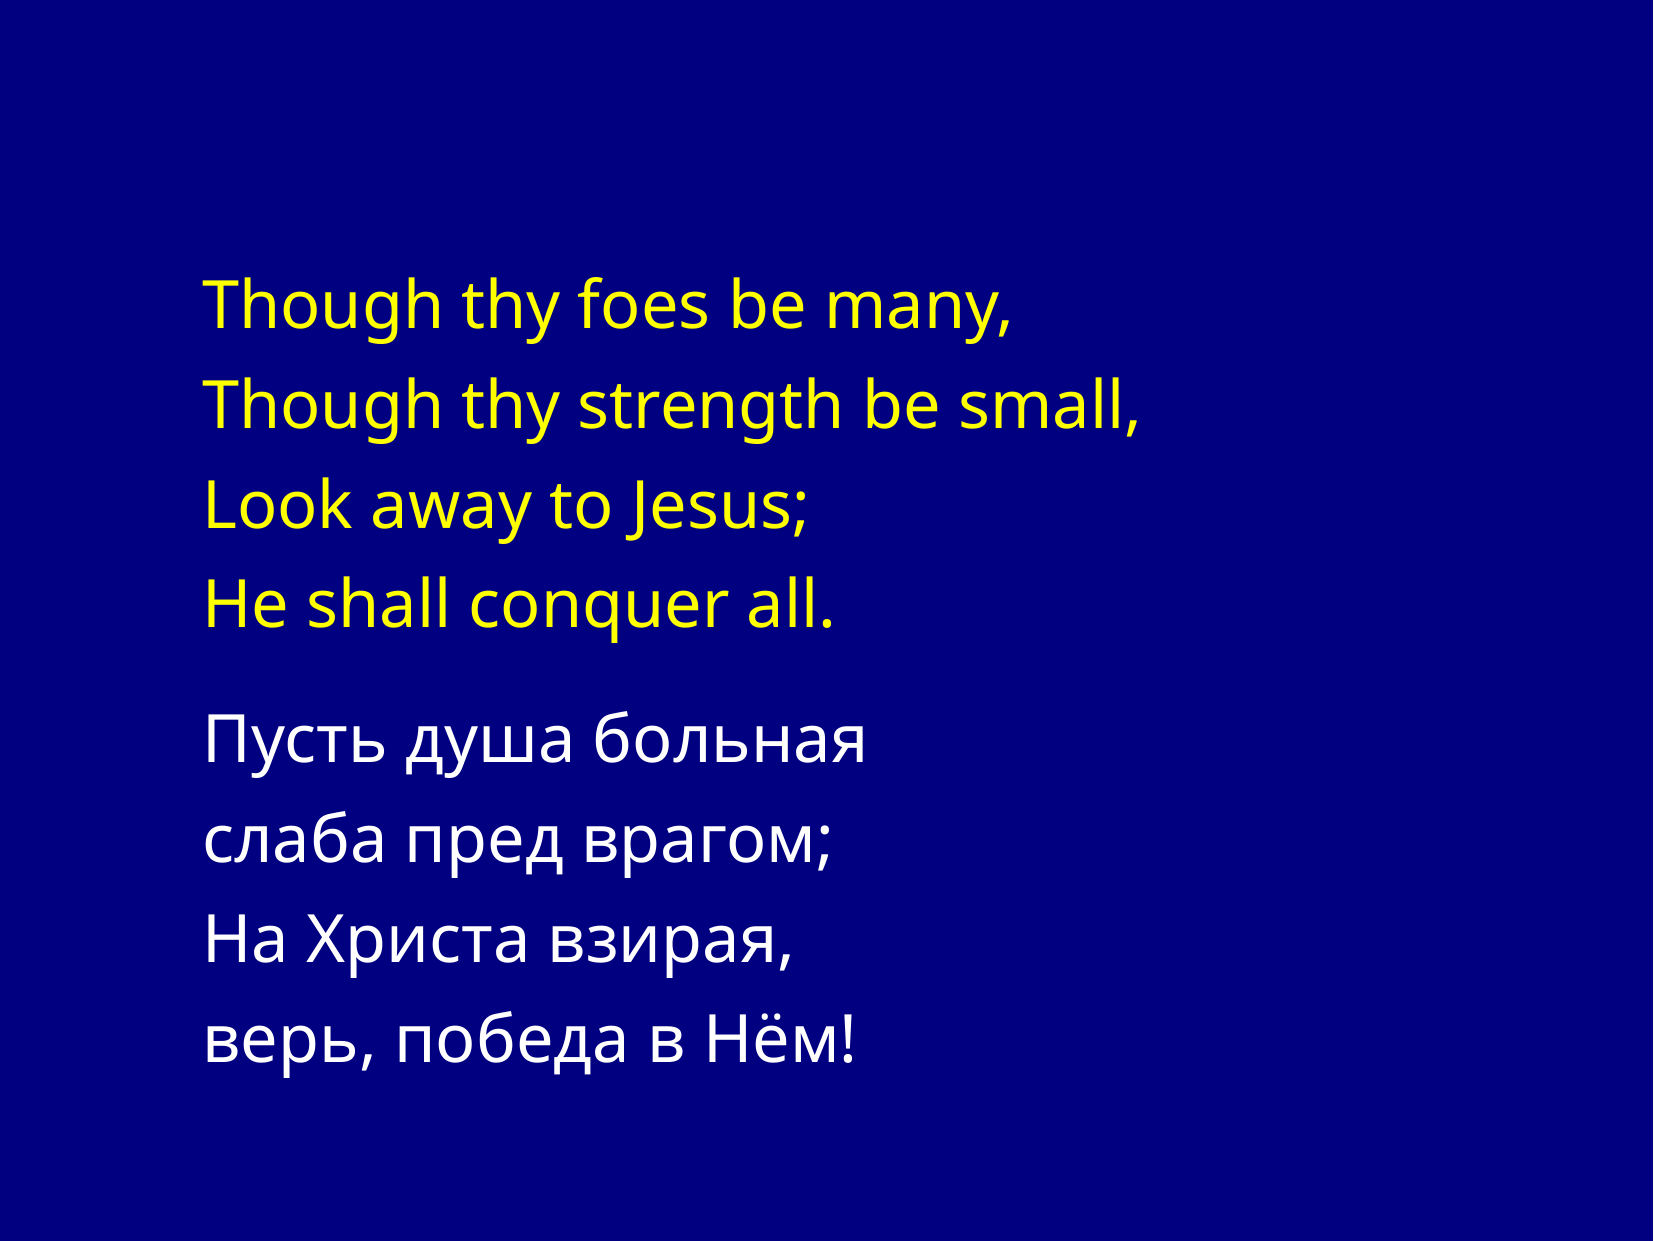

Though thy foes be many,
	Though thy strength be small,
	Look away to Jesus;
	He shall conquer all.
	Пусть душа больная
	слаба пред врагом;
	На Христа взирая,
	верь, победа в Нём!